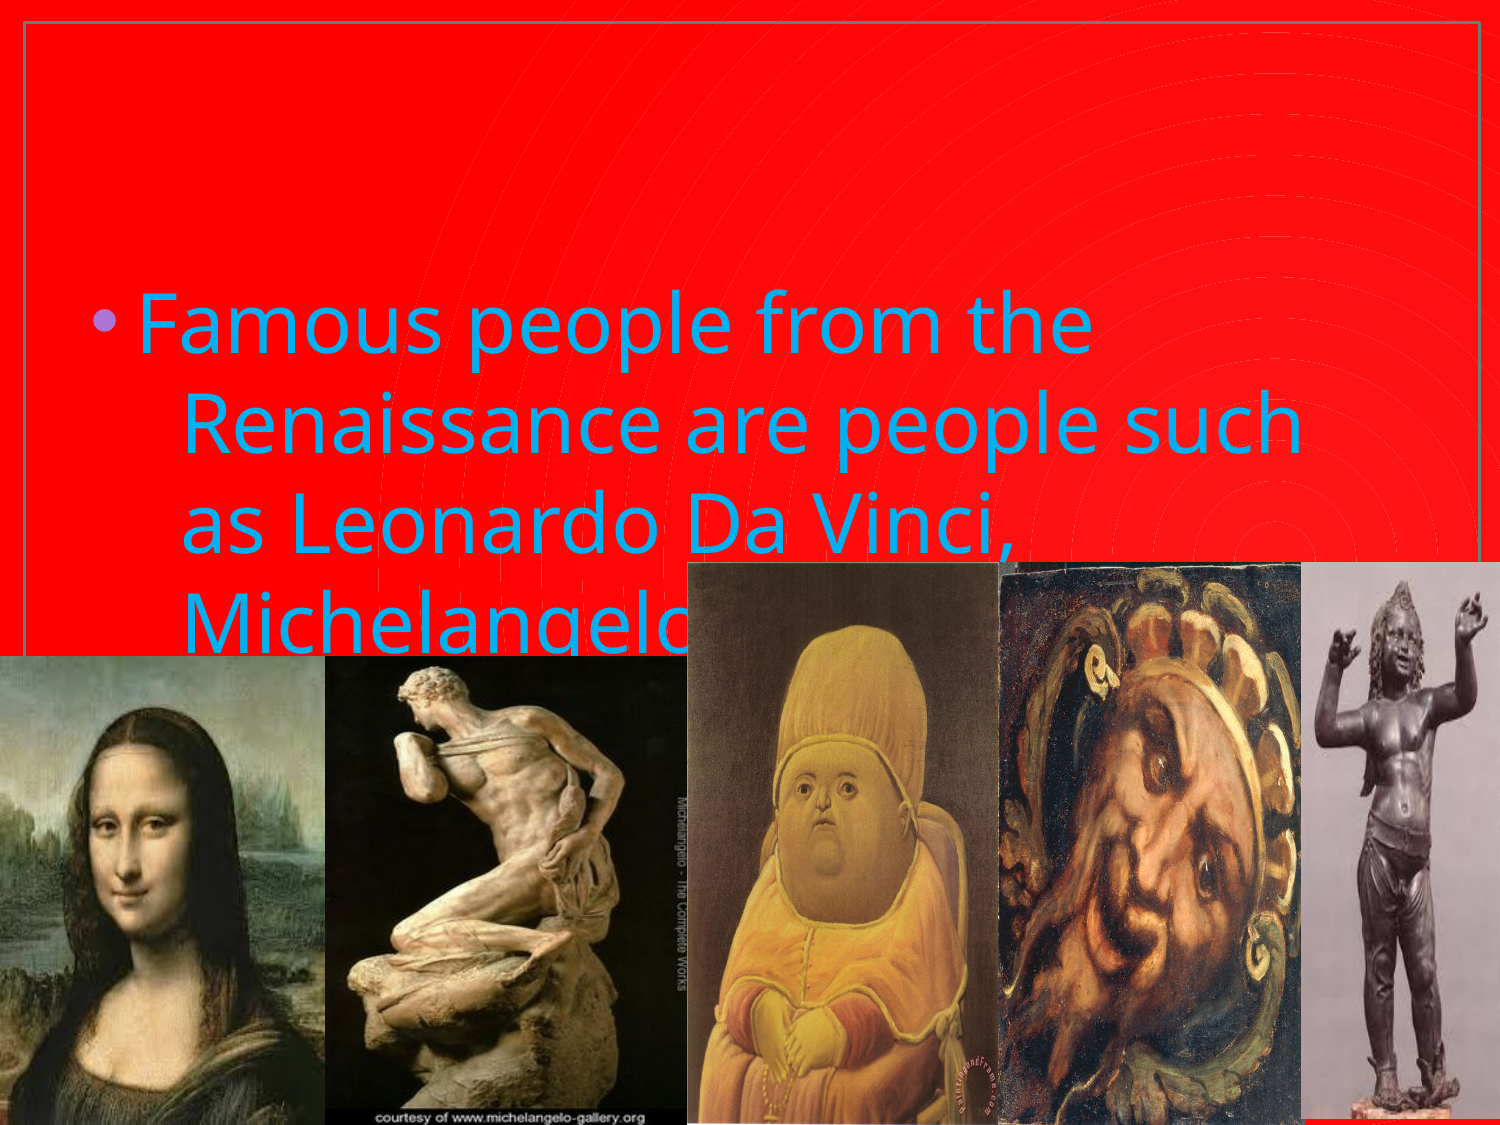

#
Famous people from the Renaissance are people such as Leonardo Da Vinci, Michelangelo, Raphael, titian and Donatello.